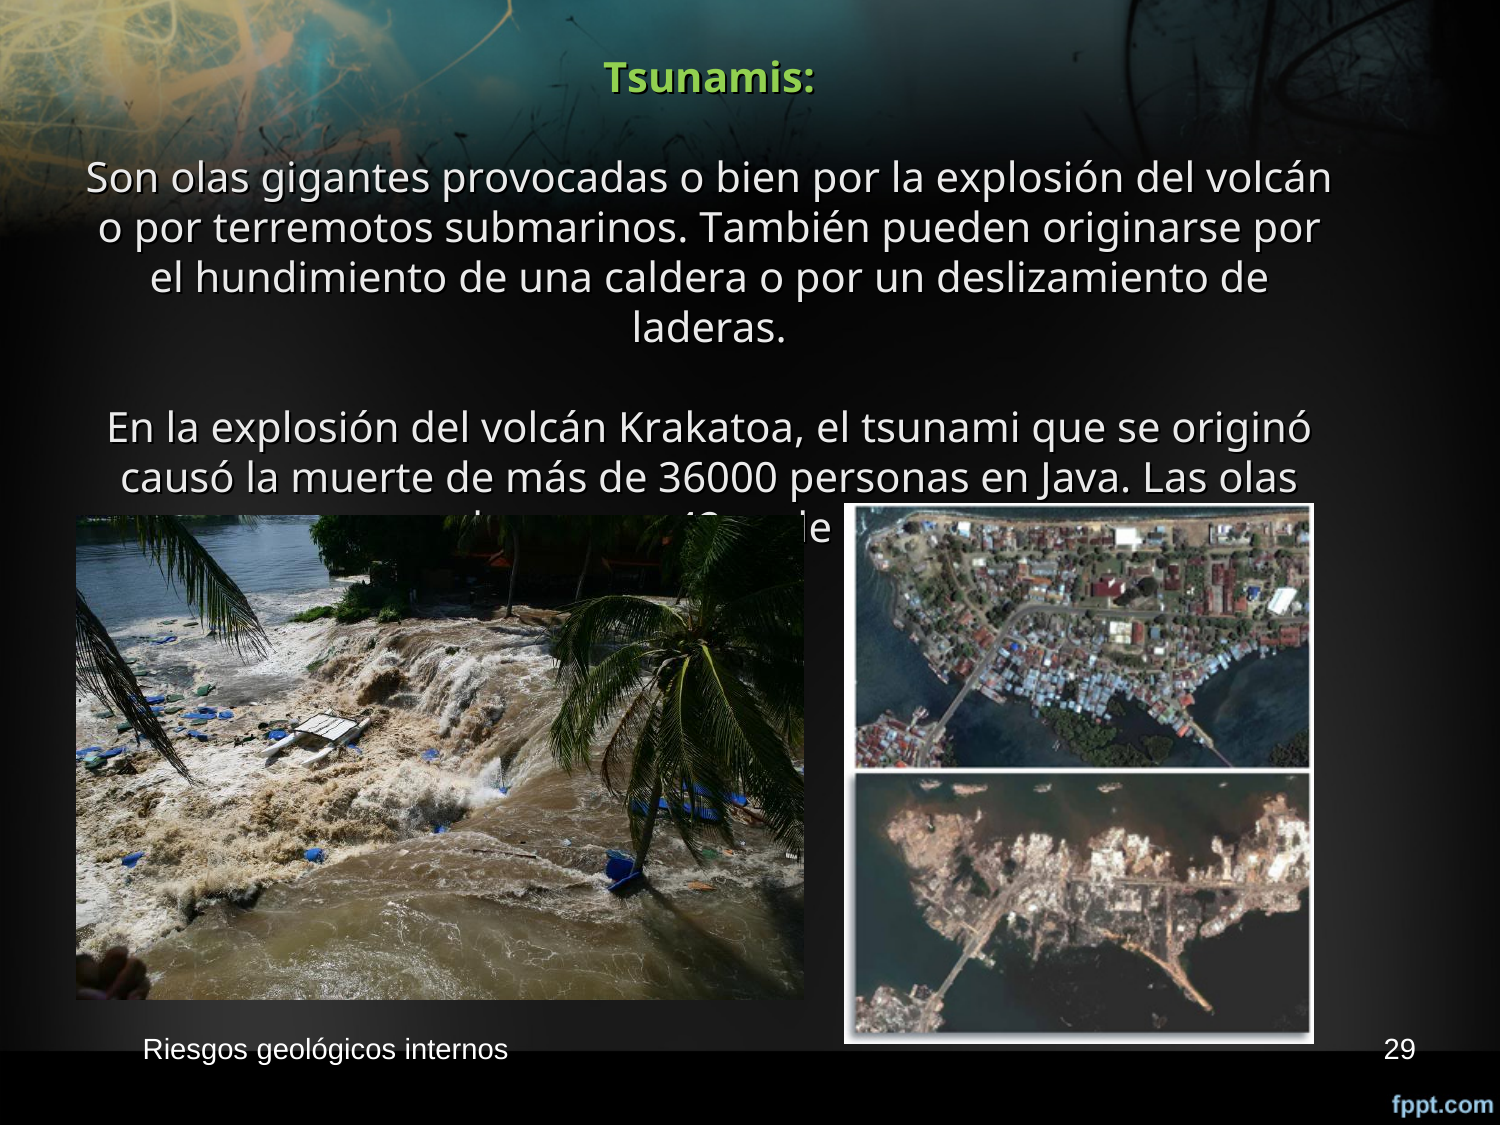

Tsunamis:
Son olas gigantes provocadas o bien por la explosión del volcán o por terremotos submarinos. También pueden originarse por el hundimiento de una caldera o por un deslizamiento de laderas.
En la explosión del volcán Krakatoa, el tsunami que se originó causó la muerte de más de 36000 personas en Java. Las olas alcanzaron 42 m de altura.
Riesgos geológicos internos